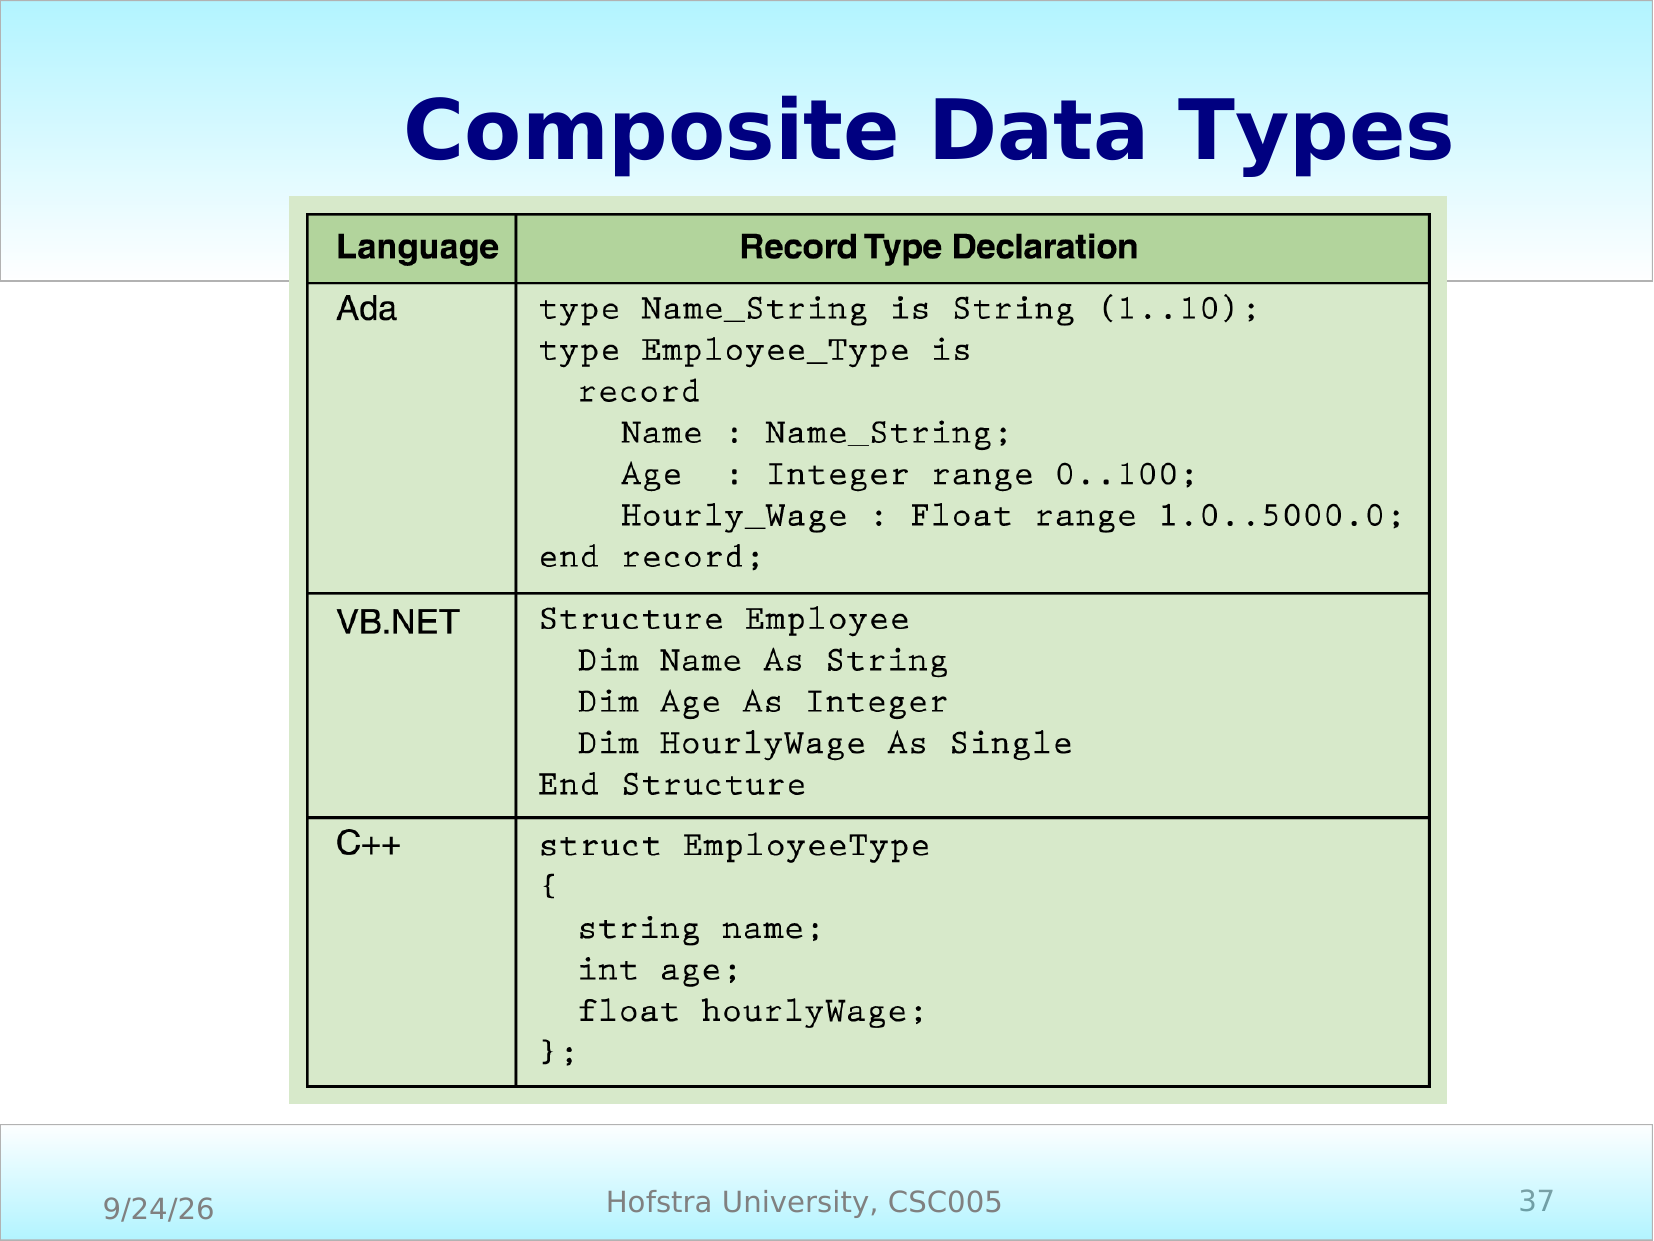

# Composite Data Types
37
Hofstra University, CSC005